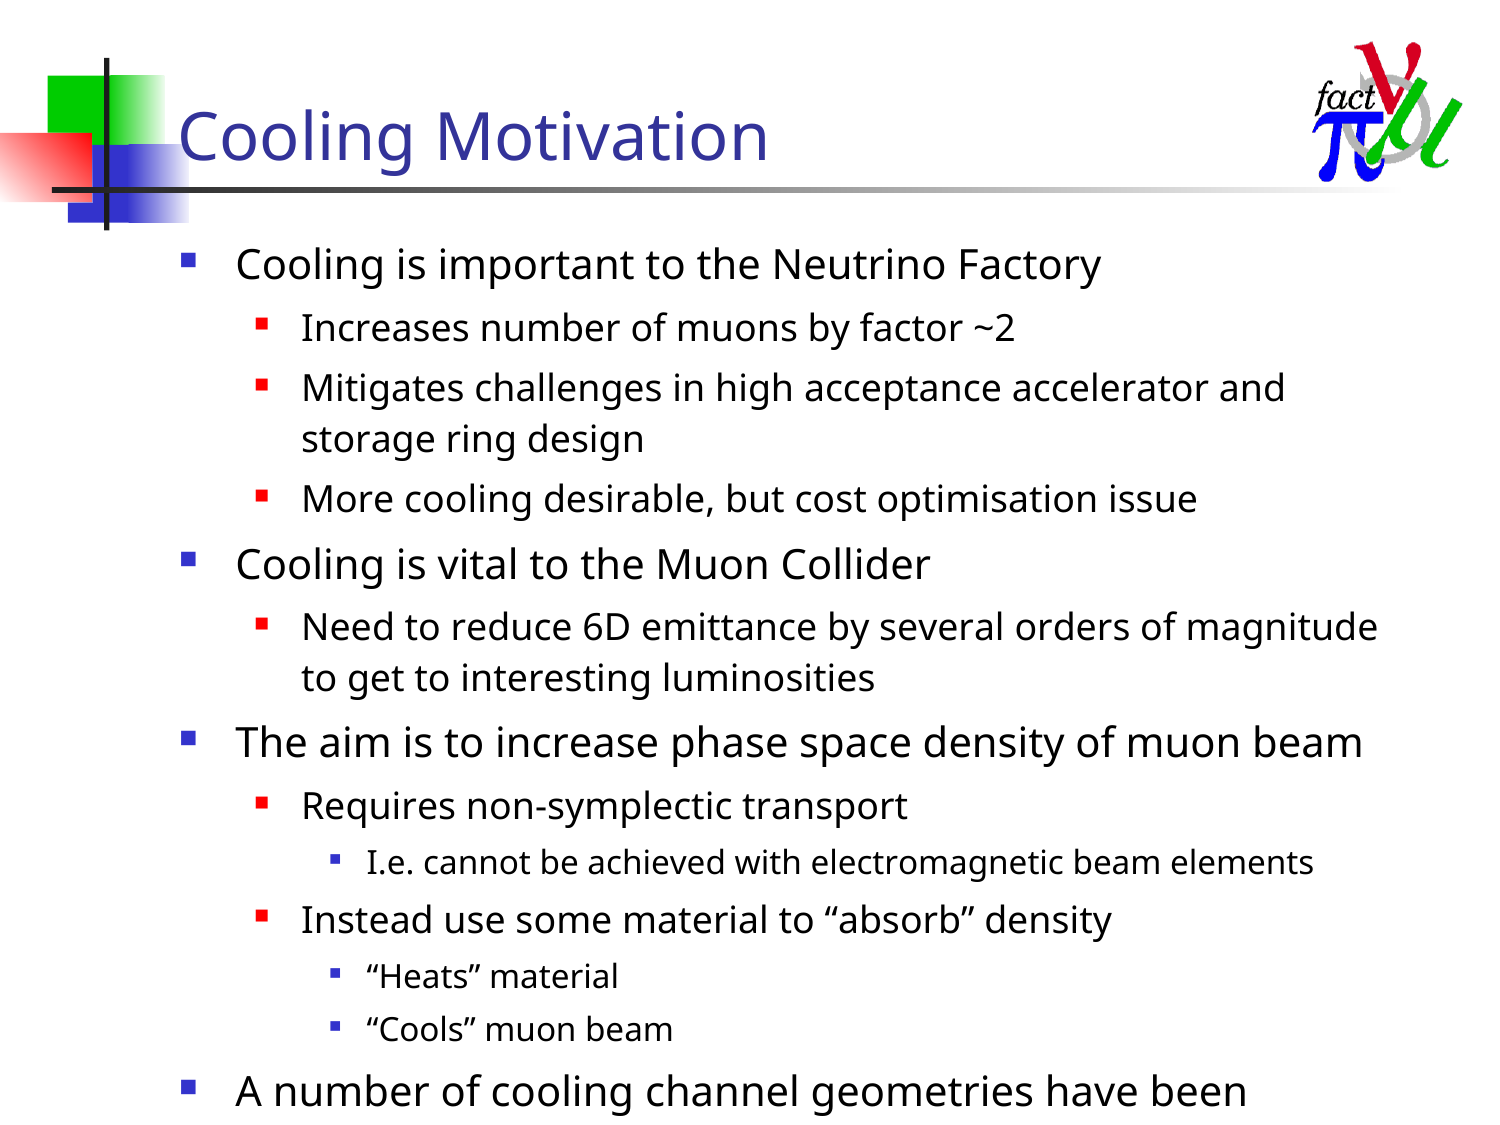

# Cooling Motivation
Cooling is important to the Neutrino Factory
Increases number of muons by factor ~2
Mitigates challenges in high acceptance accelerator and storage ring design
More cooling desirable, but cost optimisation issue
Cooling is vital to the Muon Collider
Need to reduce 6D emittance by several orders of magnitude to get to interesting luminosities
The aim is to increase phase space density of muon beam
Requires non-symplectic transport
I.e. cannot be achieved with electromagnetic beam elements
Instead use some material to “absorb” density
“Heats” material
“Cools” muon beam
A number of cooling channel geometries have been proposed with different merits and problems